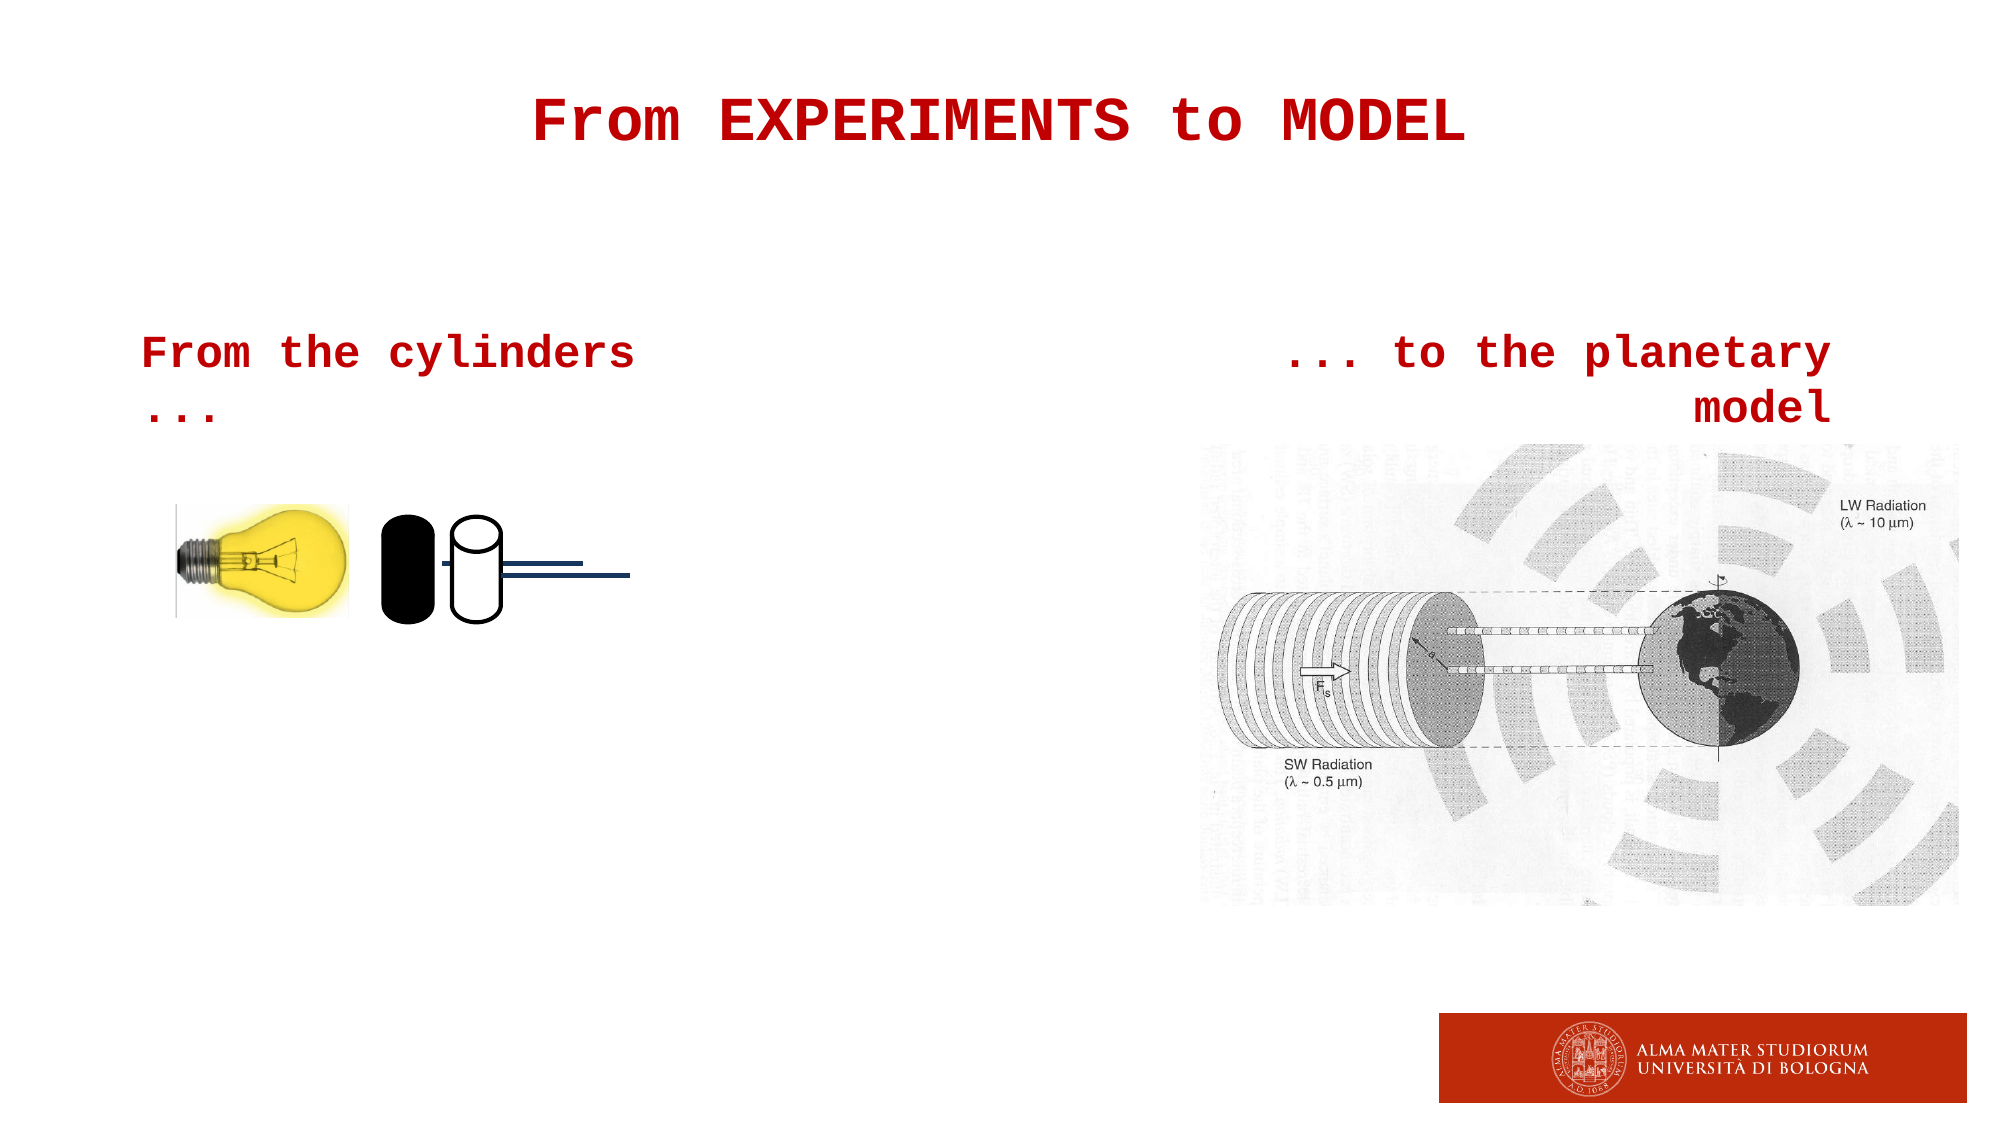

From EXPERIMENTS to MODEL
From the cylinders ...
... to the planetary model